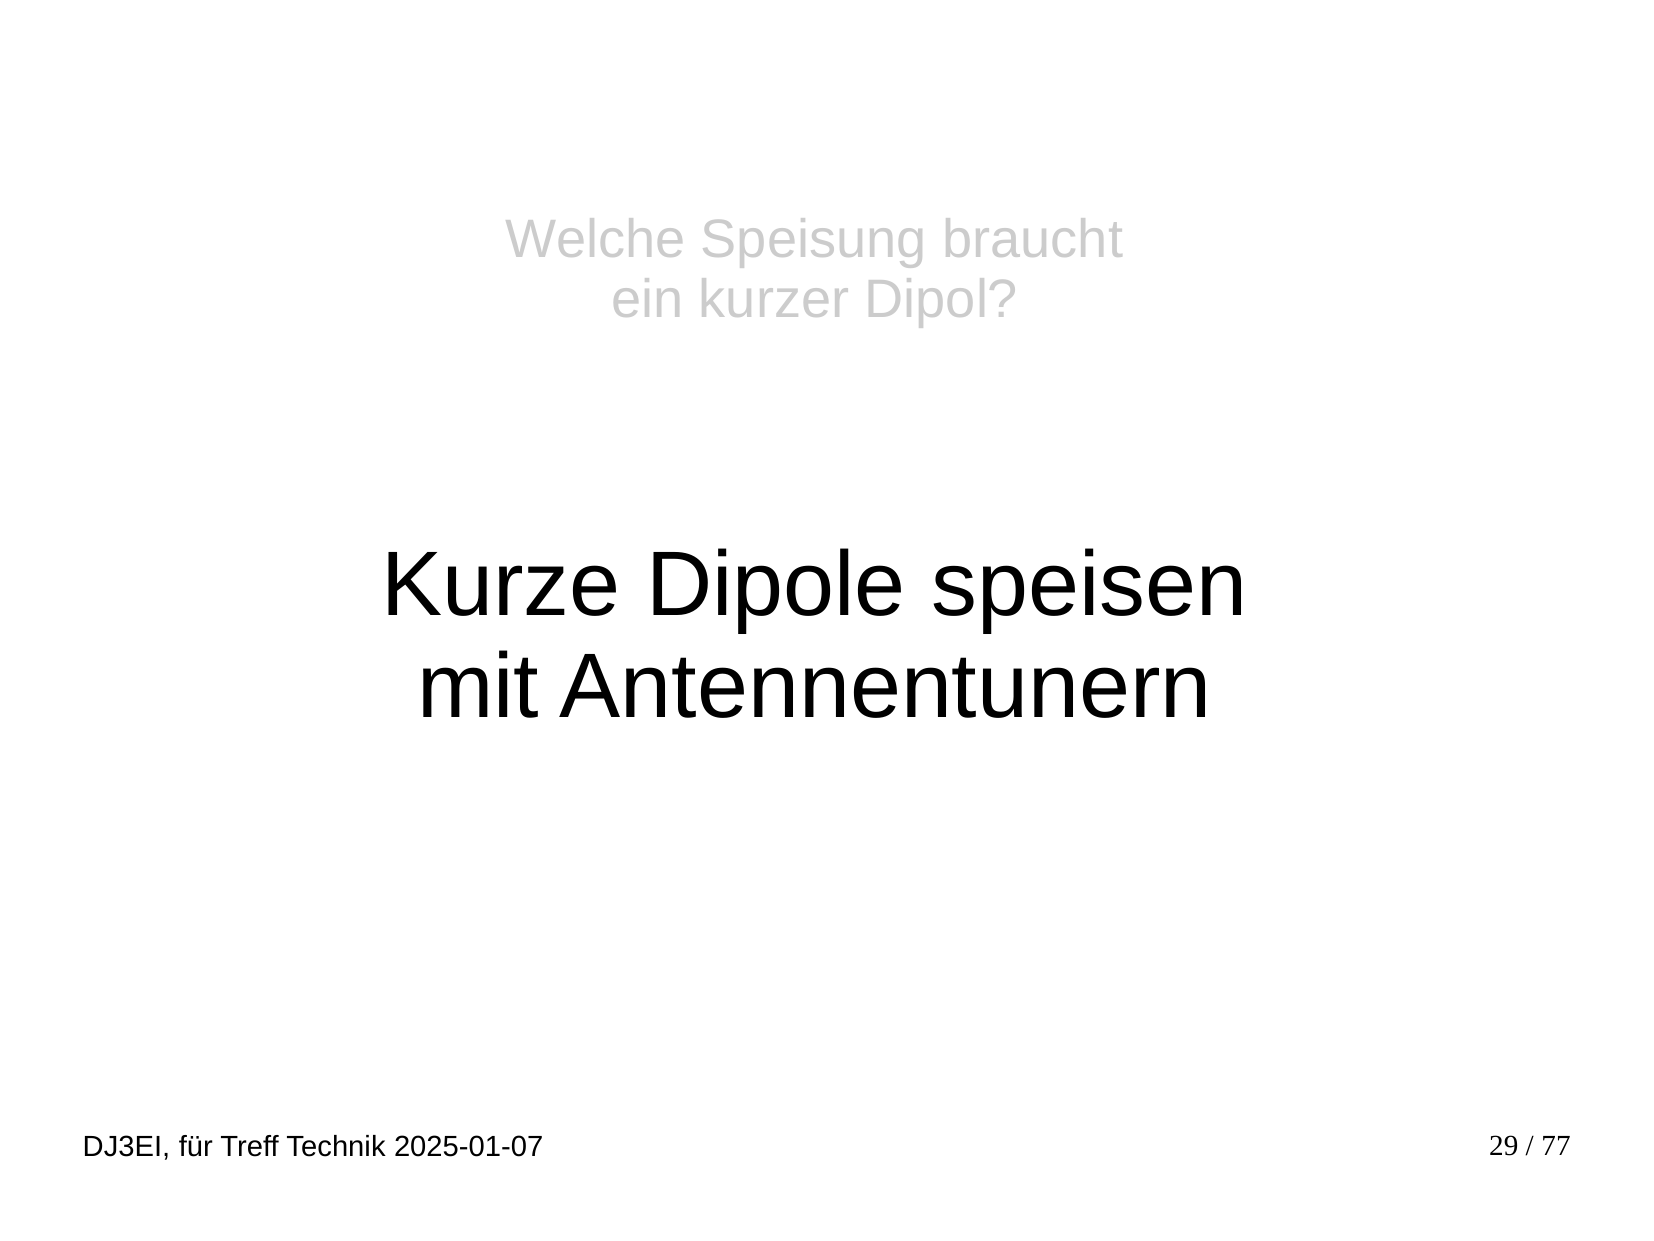

Welche Speisung braucht
ein kurzer Dipol?
# Kurze Dipole speisen mit Antennentunern
29